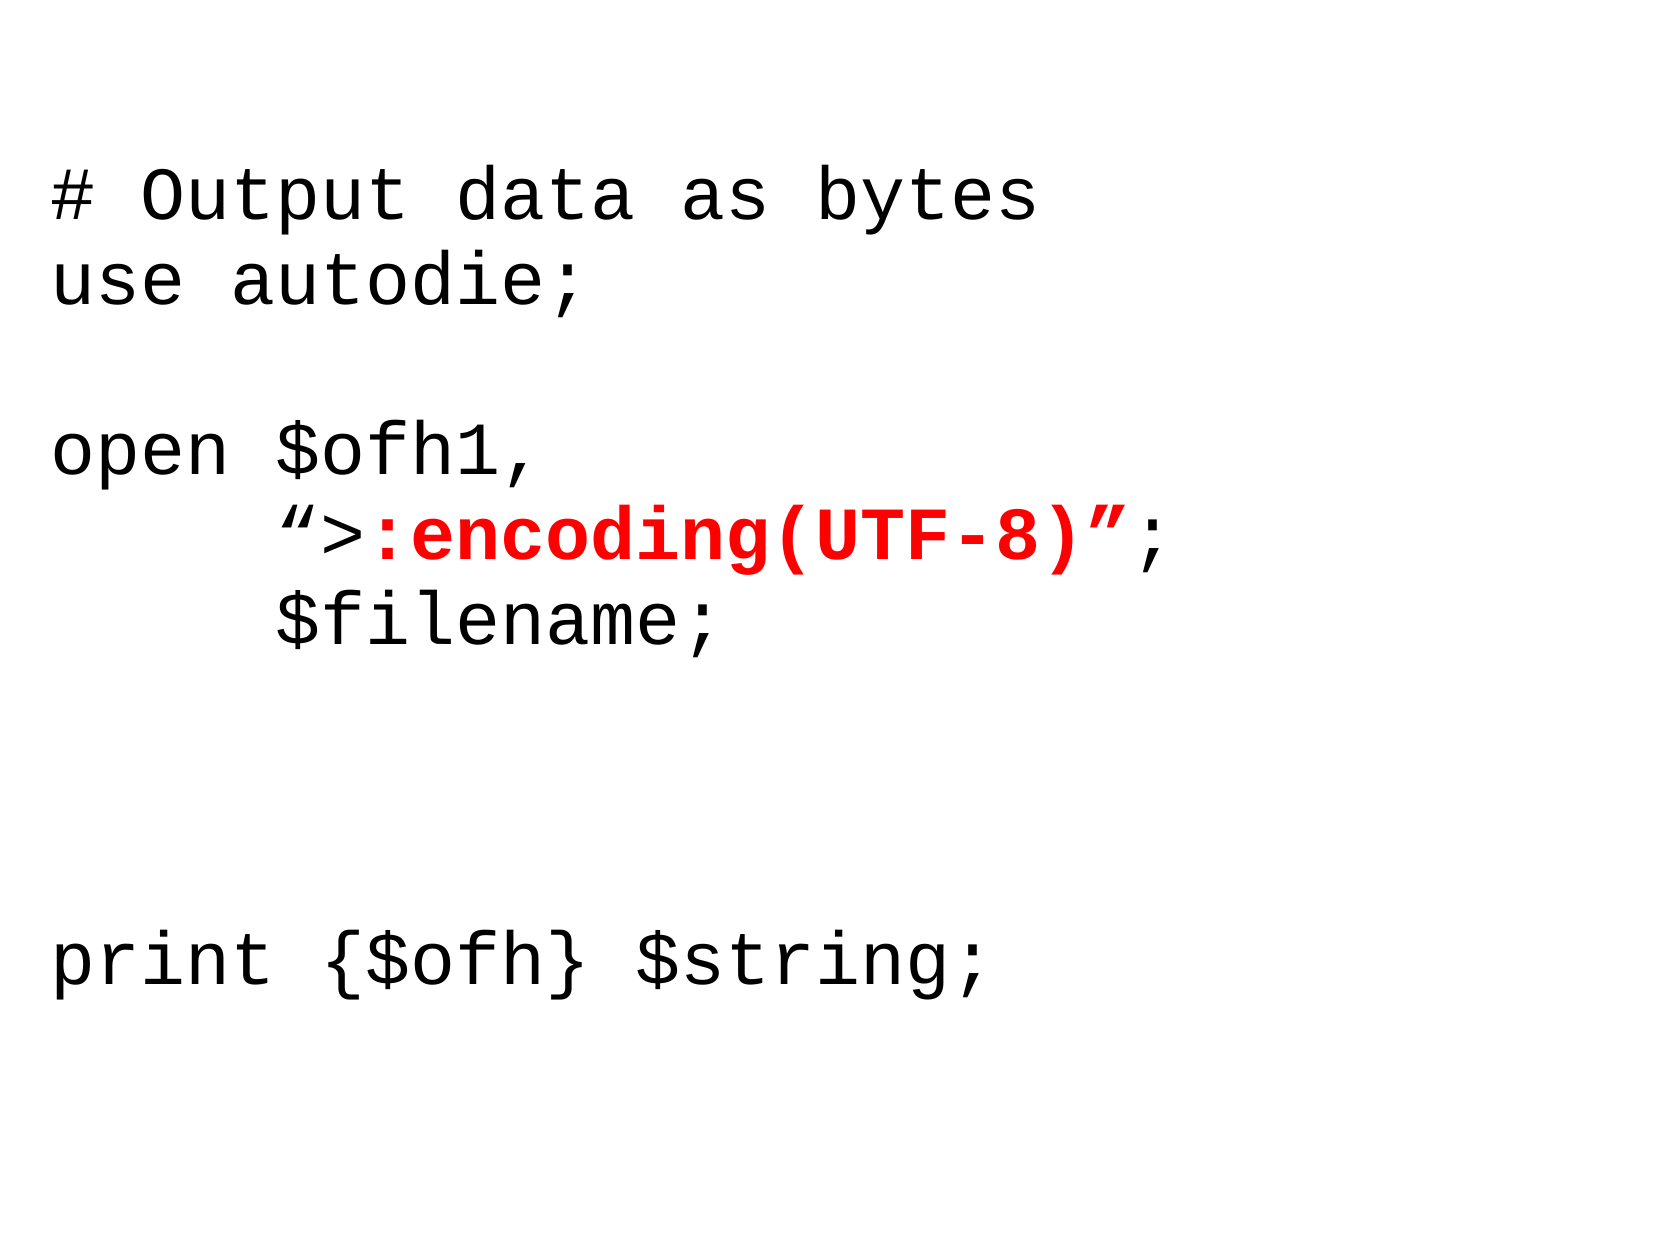

# # Output data as bytes use autodie; open $ofh1, “>:encoding(UTF-8)”; $filename; # or binmode $ofh, “:encoding(UTF-8)”; print {$ofh} $string;